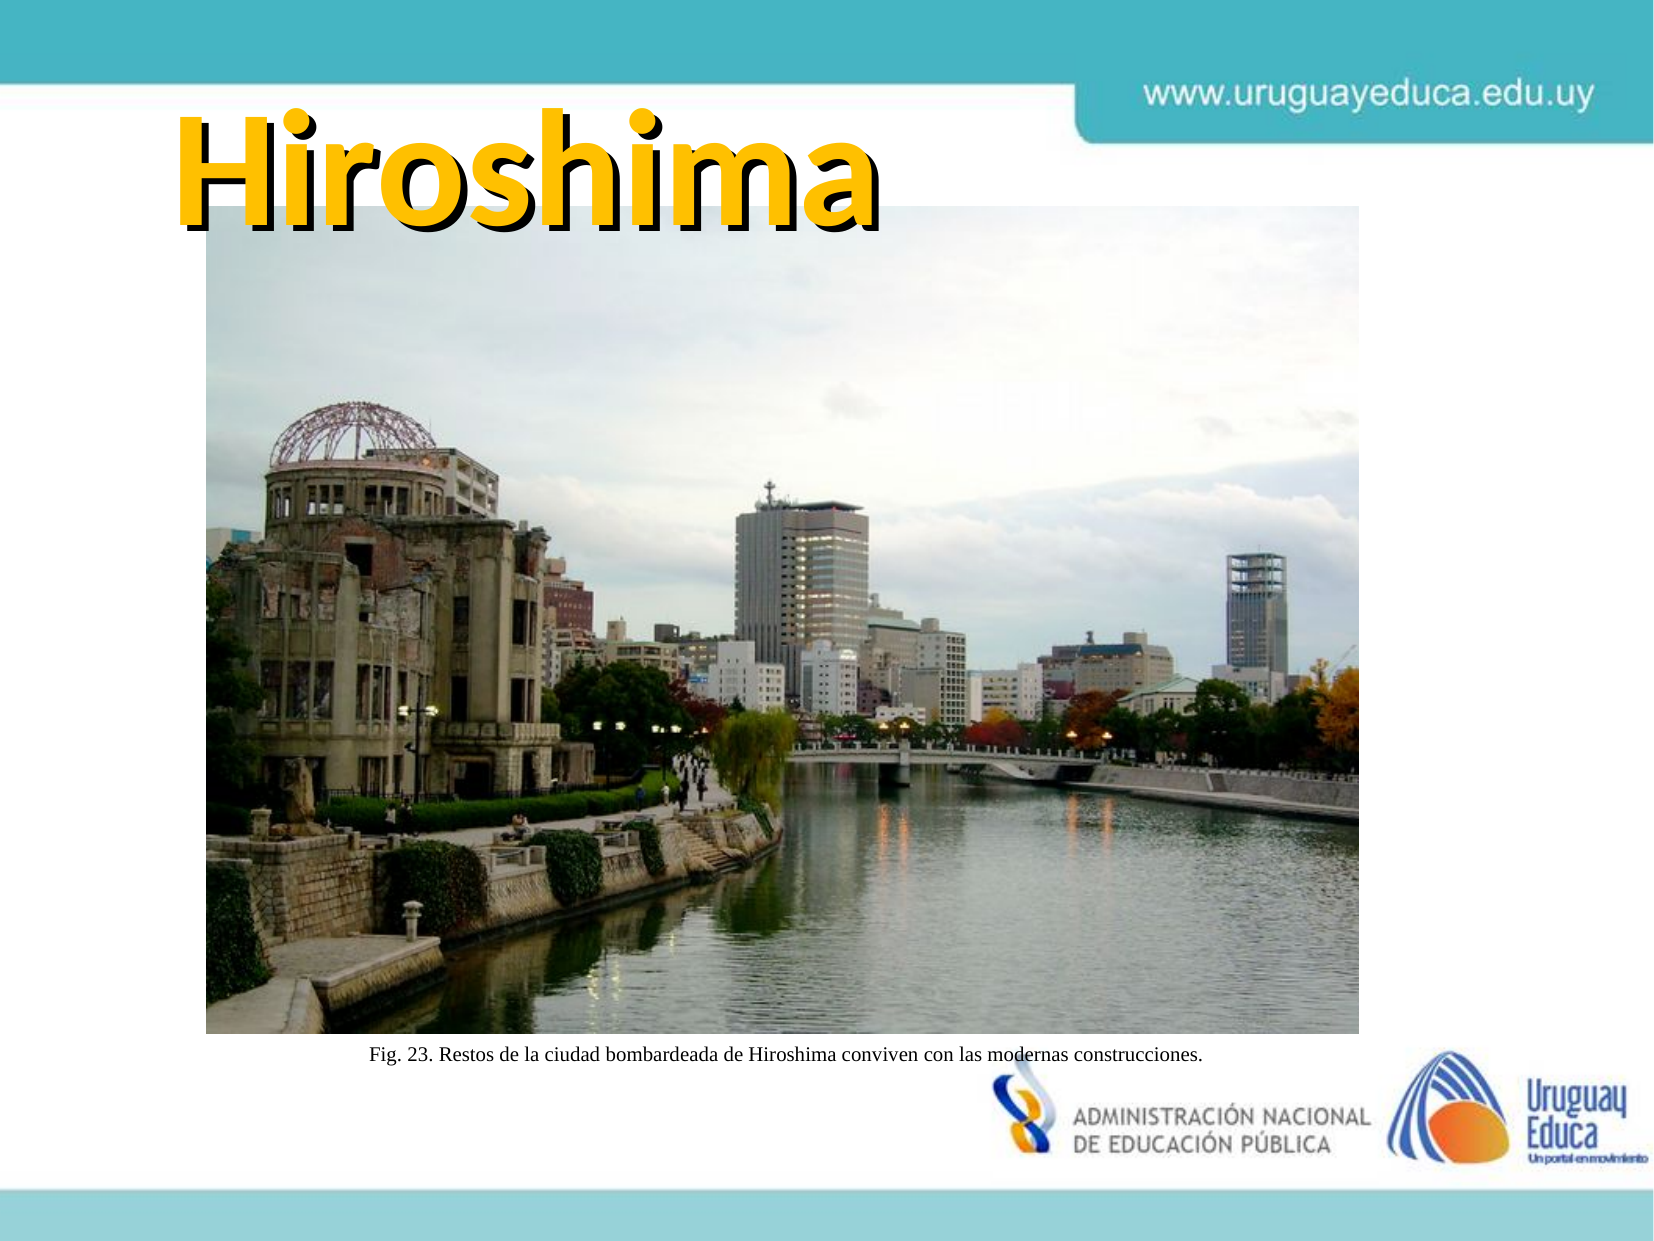

# Hiroshima
Fig. 23. Restos de la ciudad bombardeada de Hiroshima conviven con las modernas construcciones.